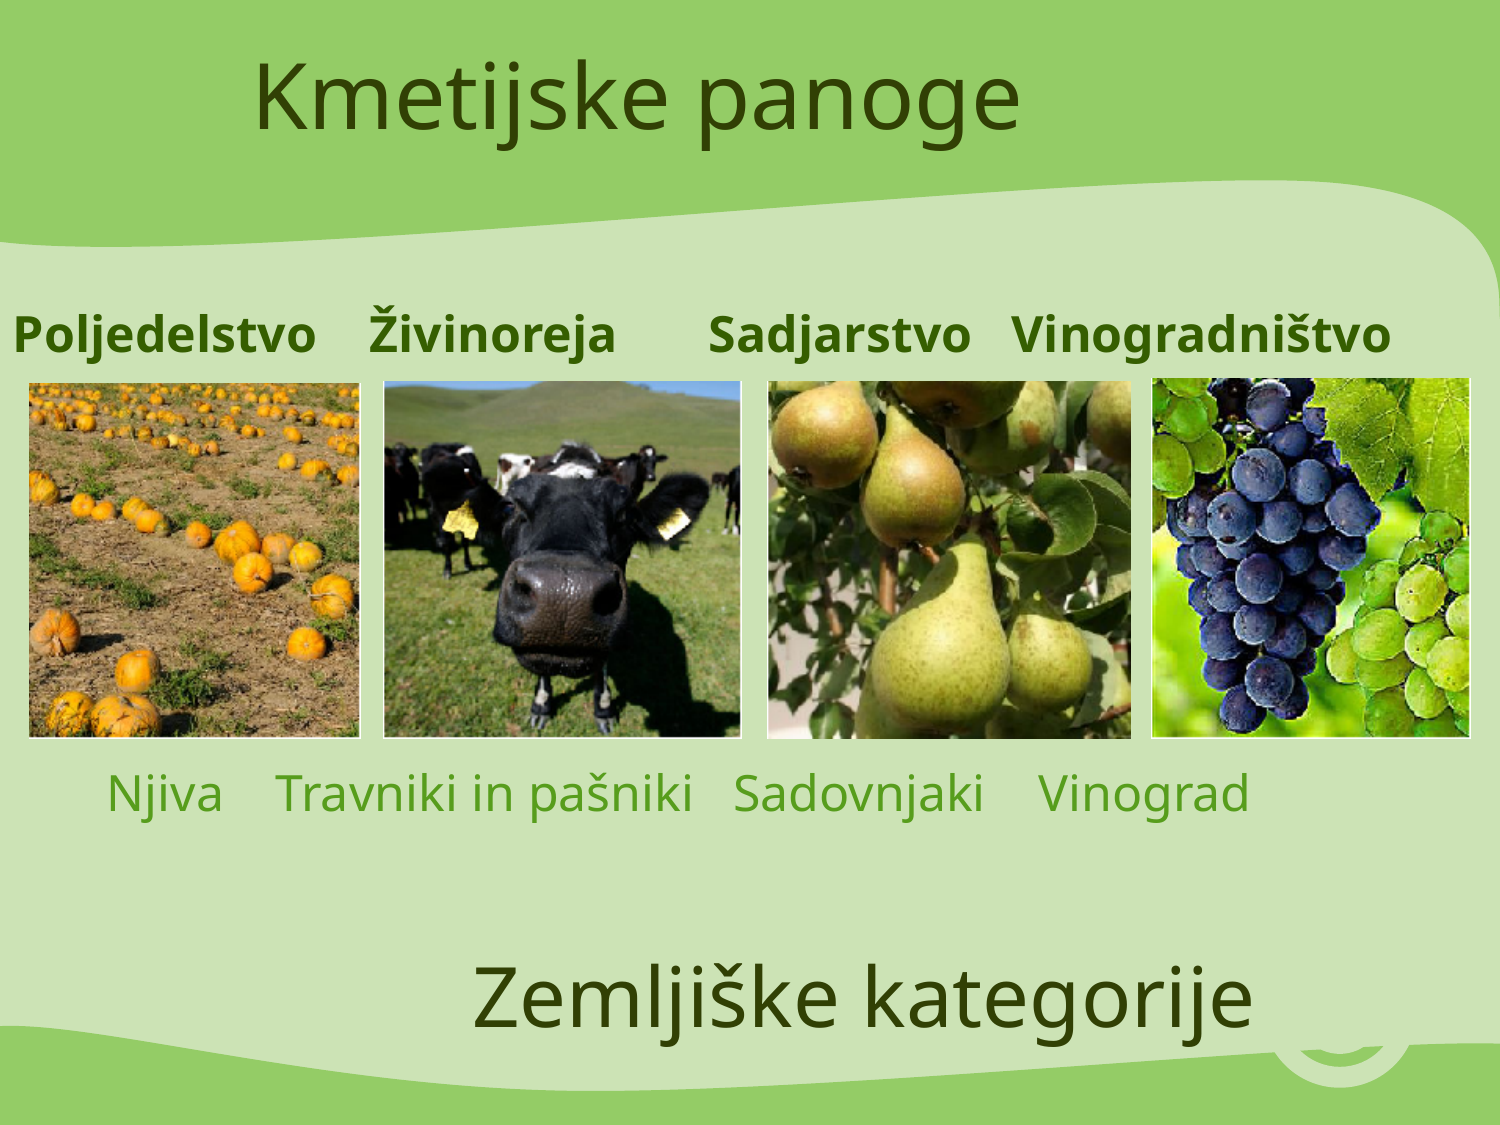

# Kmetijske panoge
 Poljedelstvo Živinoreja Sadjarstvo Vinogradništvo
 Njiva Travniki in pašniki Sadovnjaki Vinograd
Zemljiške kategorije